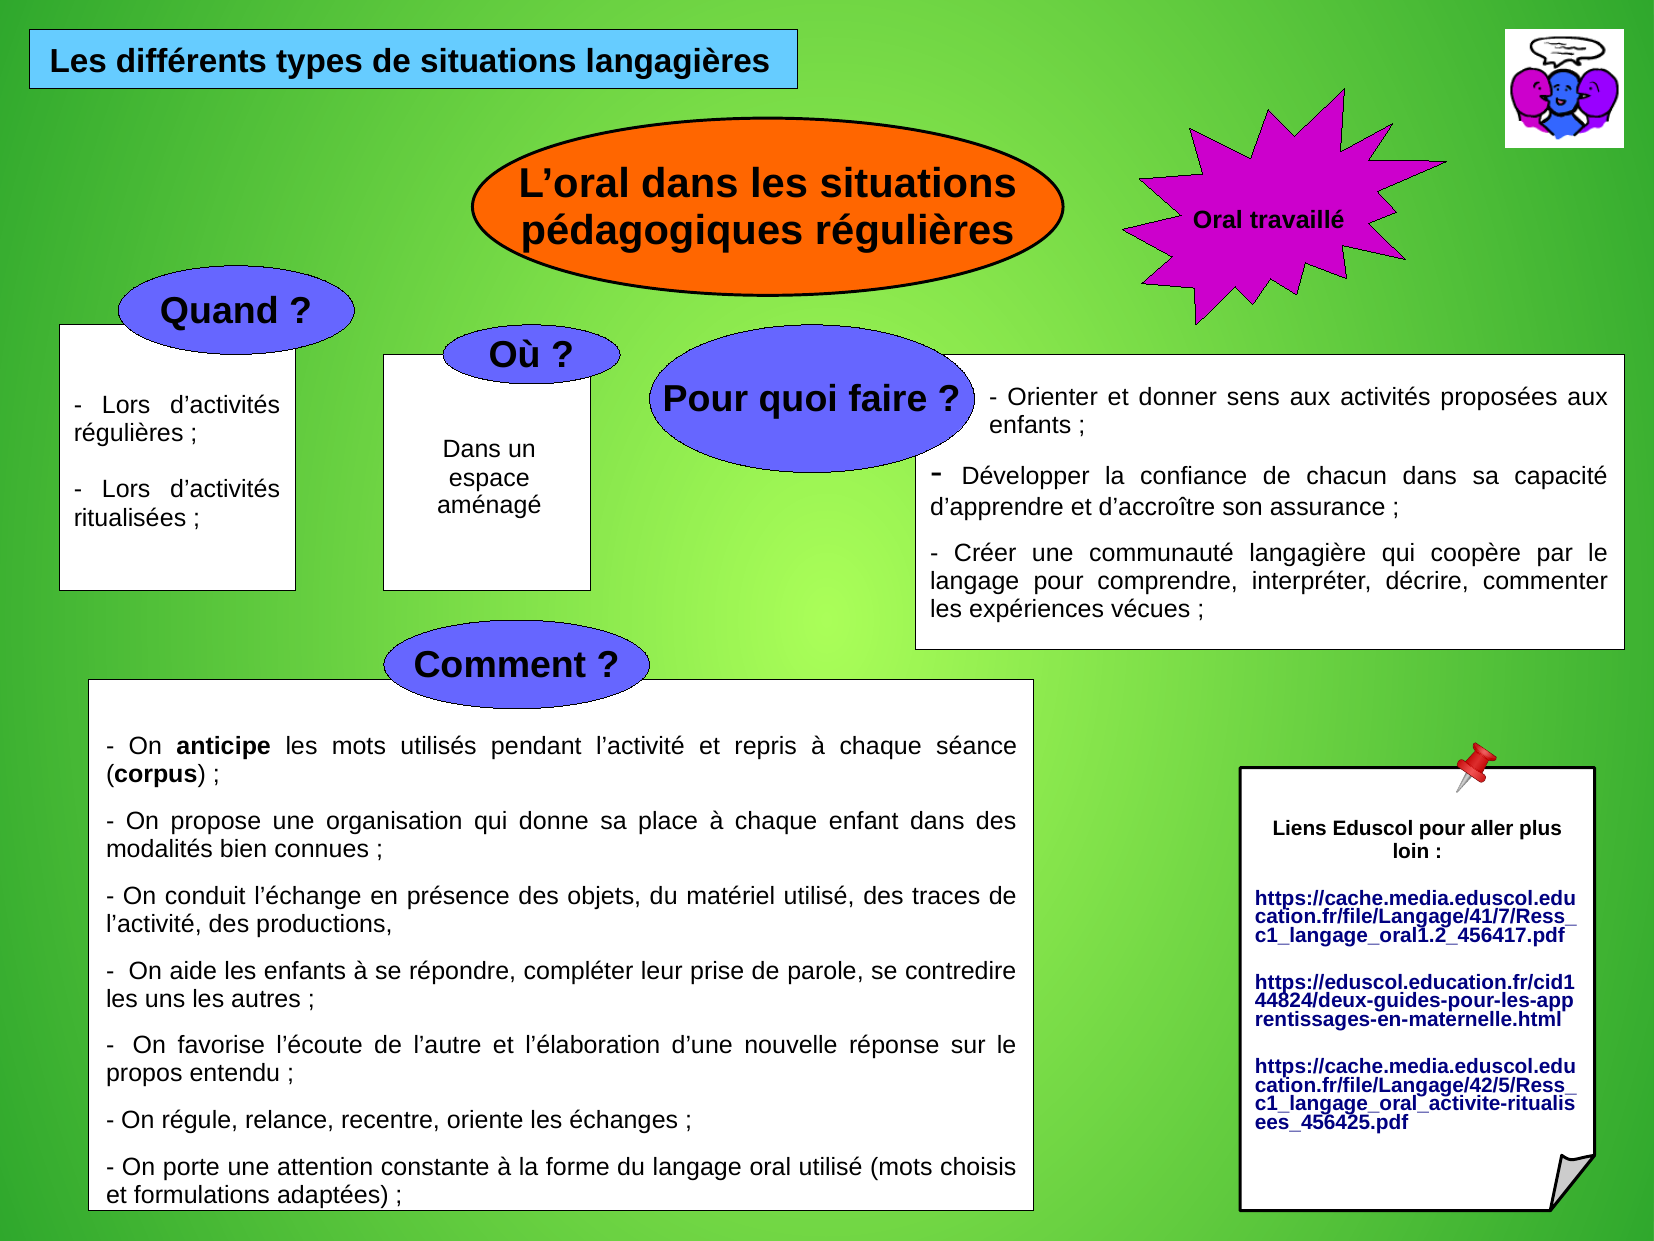

Les différents types de situations langagières
Oral travaillé
L’oral dans les situations
pédagogiques régulières
Quand ?
Où ?
Pour quoi faire ?
- Orienter et donner sens aux activités proposées aux enfants ;
- Lors d’activités régulières ;
- Lors d’activités ritualisées ;
Dans un espace aménagé
- Développer la confiance de chacun dans sa capacité d’apprendre et d’accroître son assurance ;
- Créer une communauté langagière qui coopère par le langage pour comprendre, interpréter, décrire, commenter les expériences vécues ;
Comment ?
- On anticipe les mots utilisés pendant l’activité et repris à chaque séance (corpus) ;
- On propose une organisation qui donne sa place à chaque enfant dans des modalités bien connues ;
- On conduit l’échange en présence des objets, du matériel utilisé, des traces de l’activité, des productions,
-  On aide les enfants à se répondre, compléter leur prise de parole, se contredire les uns les autres ;
-  On favorise l’écoute de l’autre et l’élaboration d’une nouvelle réponse sur le propos entendu ;
- On régule, relance, recentre, oriente les échanges ;
- On porte une attention constante à la forme du langage oral utilisé (mots choisis et formulations adaptées) ;
Liens Eduscol pour aller plus loin :
https://cache.media.eduscol.education.fr/file/Langage/41/7/Ress_c1_langage_oral1.2_456417.pdf
https://eduscol.education.fr/cid144824/deux-guides-pour-les-apprentissages-en-maternelle.html
https://cache.media.eduscol.education.fr/file/Langage/42/5/Ress_c1_langage_oral_activite-ritualisees_456425.pdf